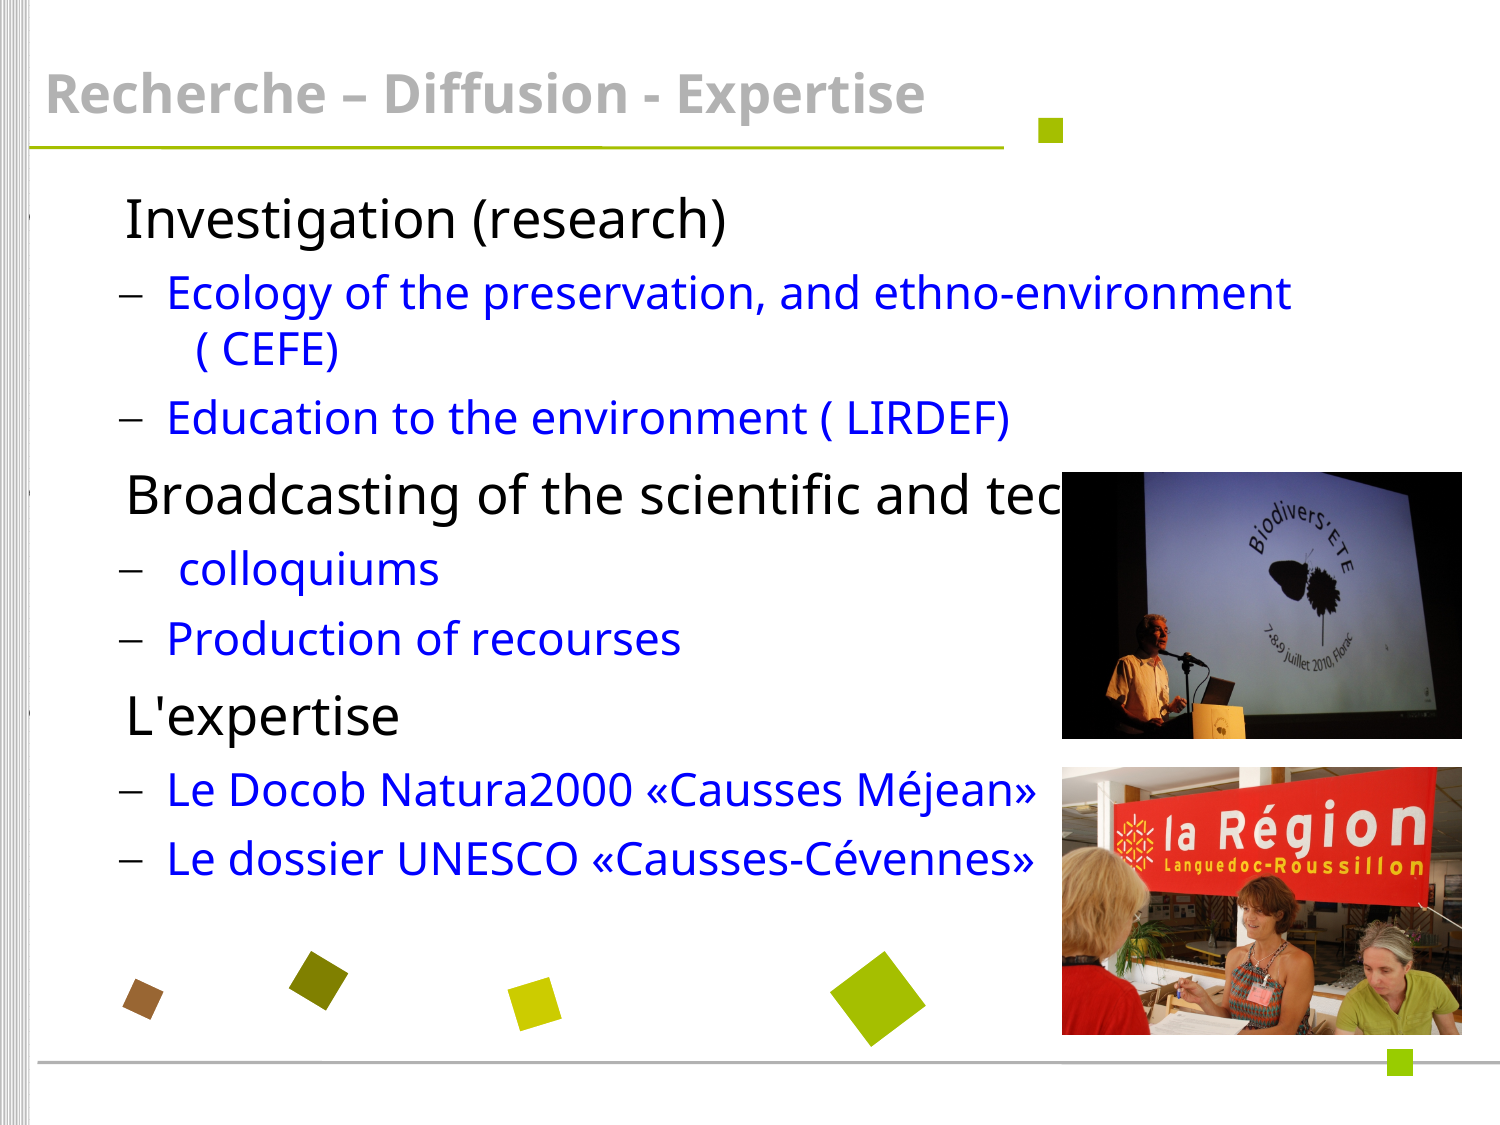

Recherche – Diffusion - Expertise
# Investigation (research)
Ecology of the preservation, and ethno-environment ( CEFE)
Education to the environment ( LIRDEF)
Broadcasting of the scientific and technical culture
 colloquiums
Production of recourses
L'expertise
Le Docob Natura2000 «Causses Méjean»
Le dossier UNESCO «Causses-Cévennes»